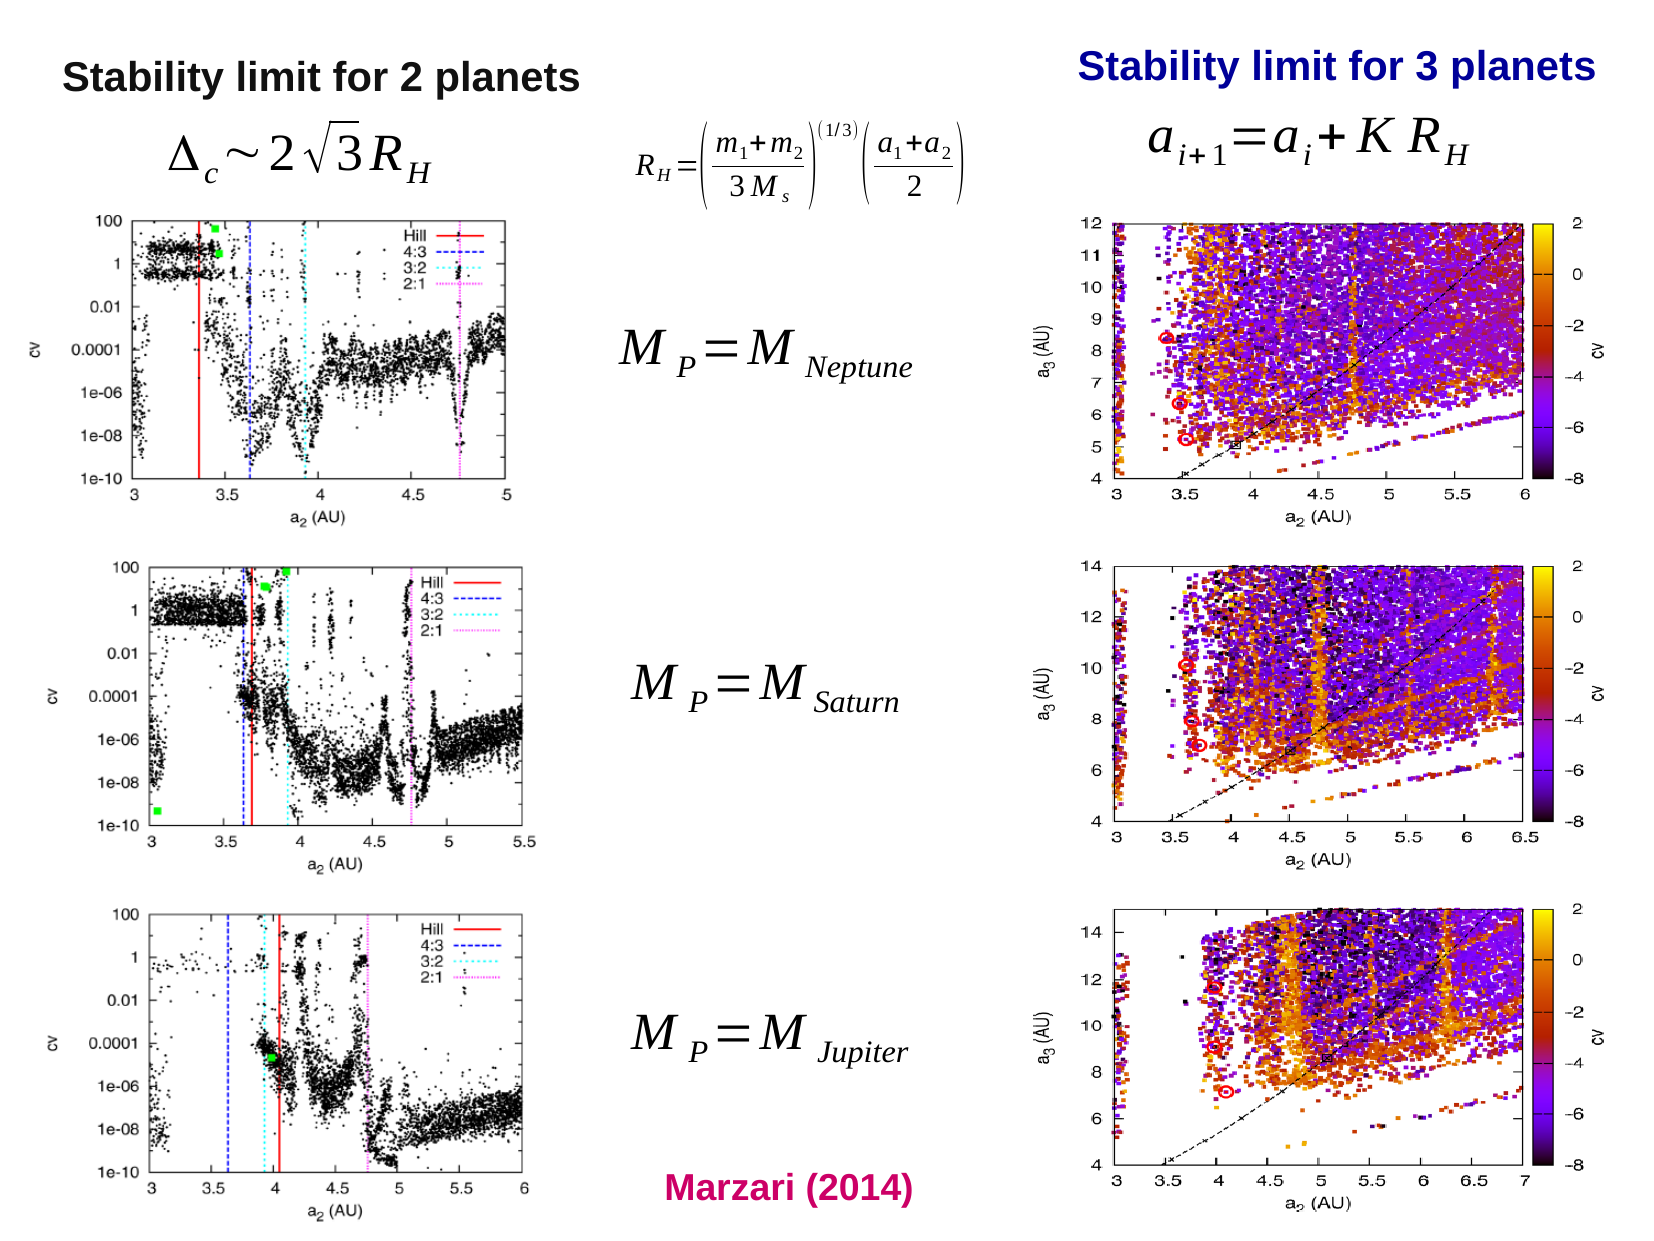

Stability limit for 3 planets
Stability limit for 2 planets
Marzari (2014)